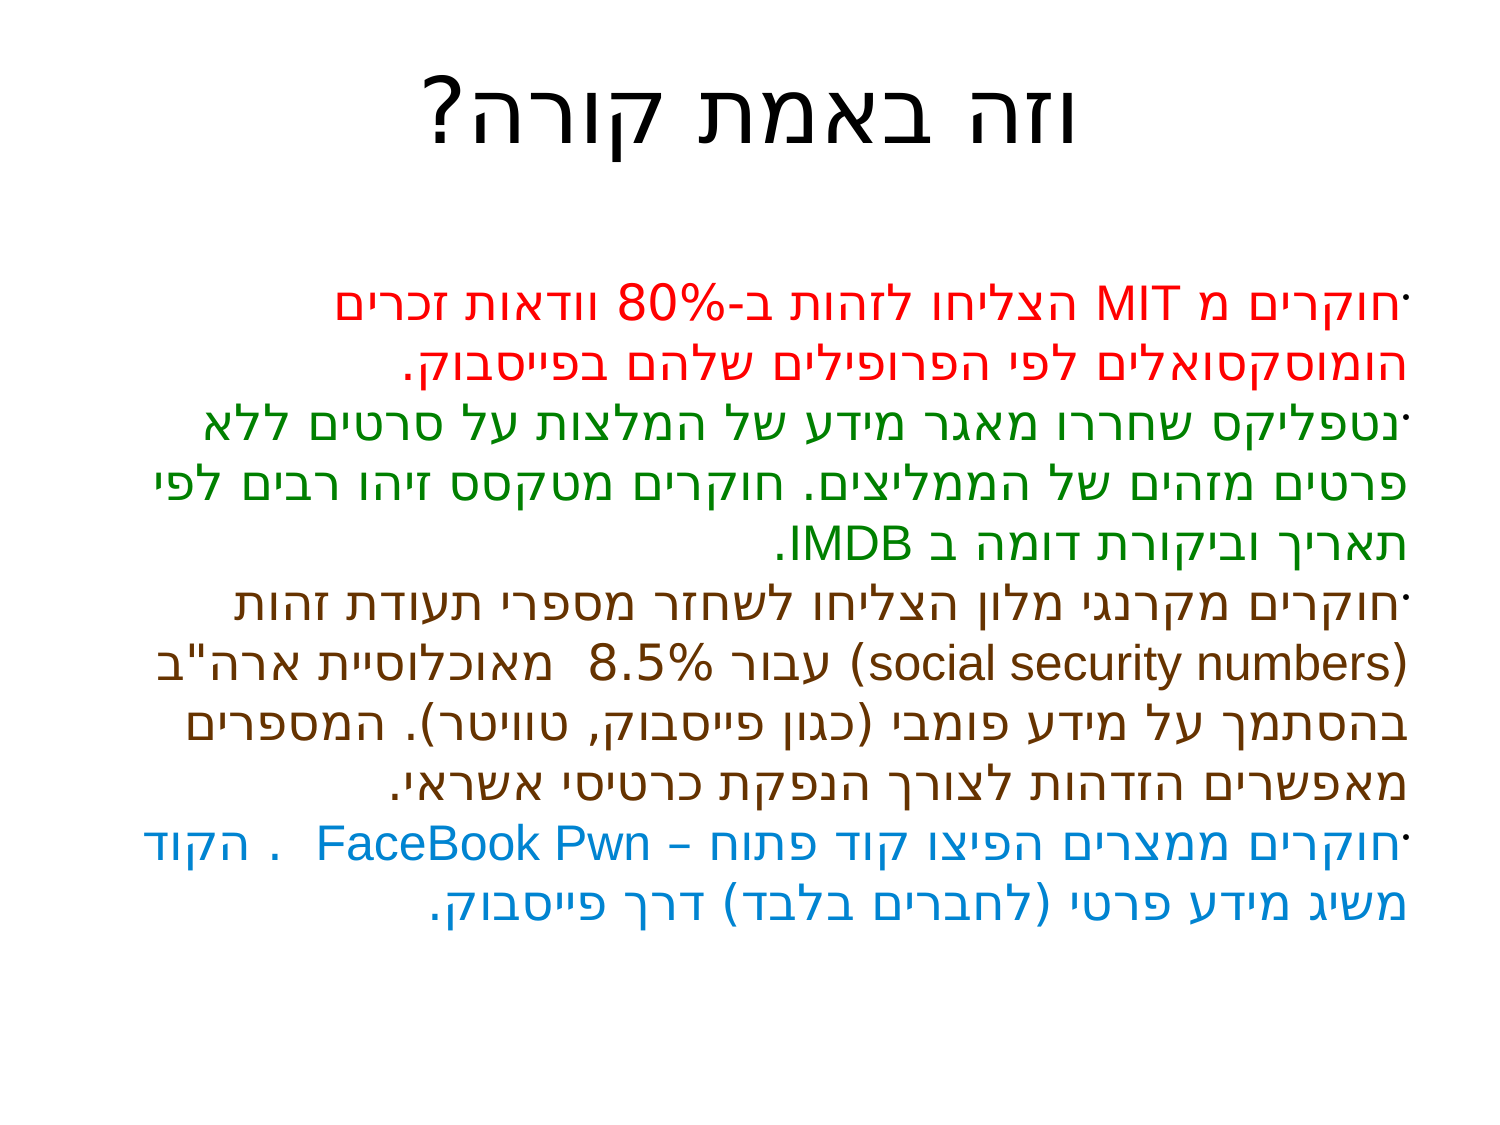

וזה באמת קורה?
חוקרים מ MIT הצליחו לזהות ב-80% וודאות זכרים הומוסקסואלים לפי הפרופילים שלהם בפייסבוק.
נטפליקס שחררו מאגר מידע של המלצות על סרטים ללא פרטים מזהים של הממליצים. חוקרים מטקסס זיהו רבים לפי תאריך וביקורת דומה ב IMDB.
חוקרים מקרנגי מלון הצליחו לשחזר מספרי תעודת זהות (social security numbers) עבור 8.5% מאוכלוסיית ארה"ב בהסתמך על מידע פומבי (כגון פייסבוק, טוויטר). המספרים מאפשרים הזדהות לצורך הנפקת כרטיסי אשראי.
חוקרים ממצרים הפיצו קוד פתוח – FaceBook Pwn . הקוד משיג מידע פרטי (לחברים בלבד) דרך פייסבוק.